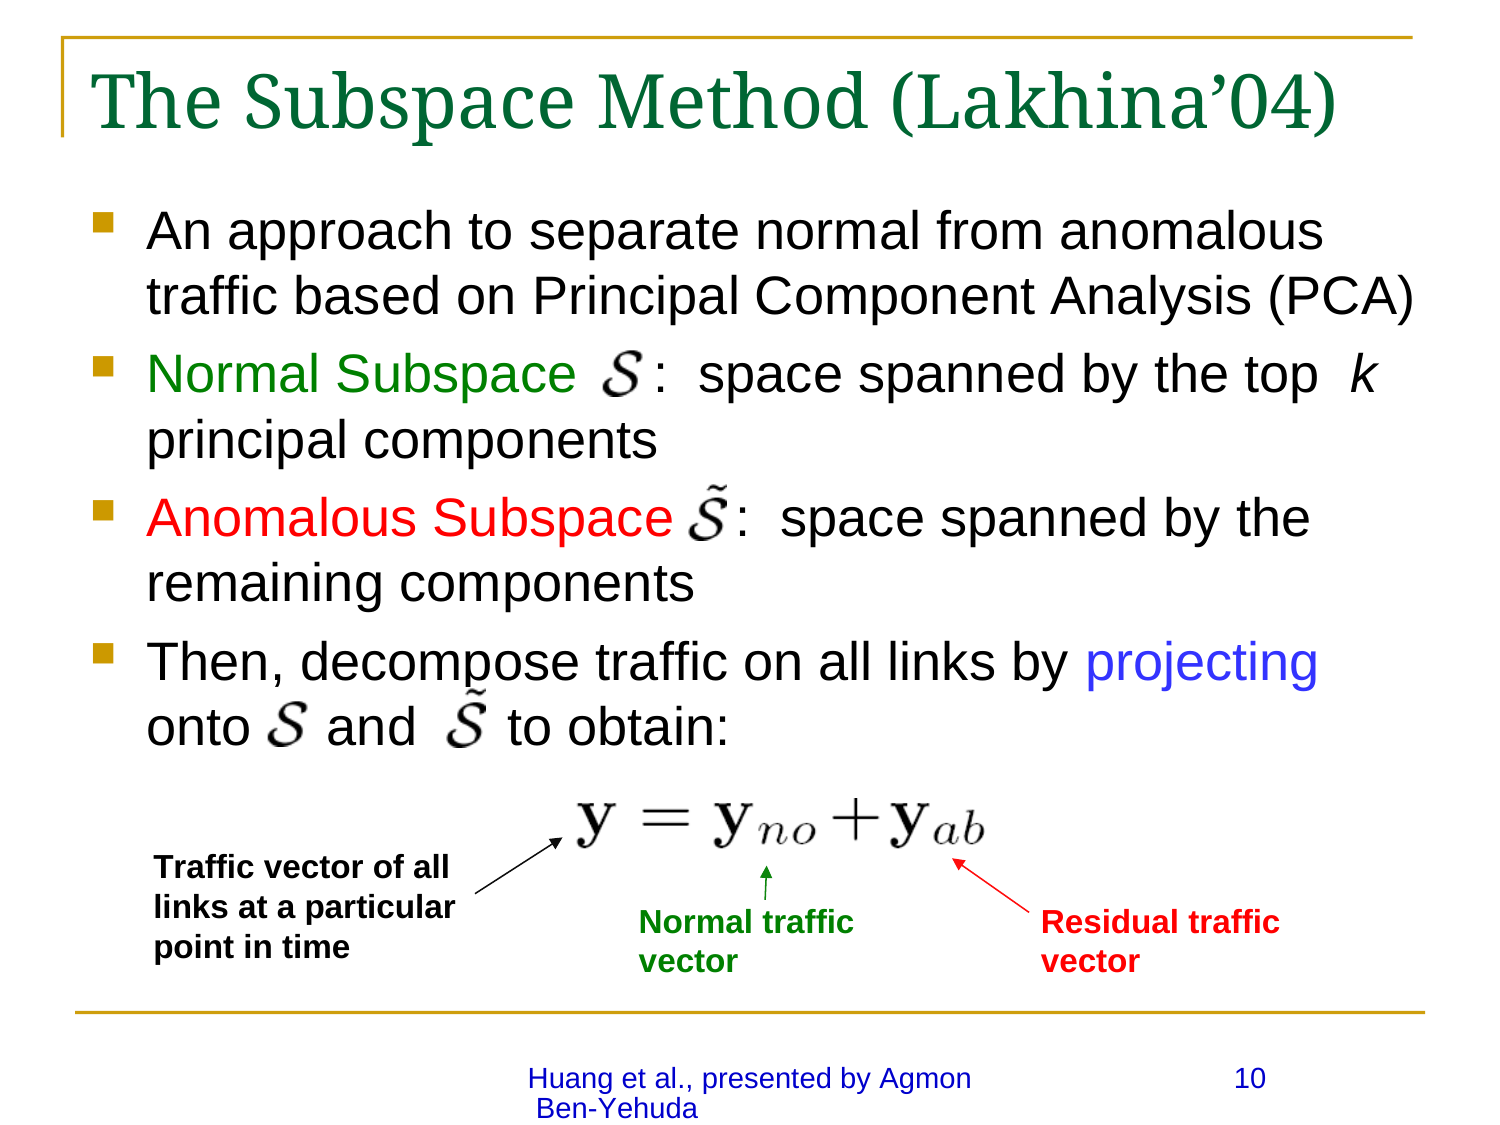

# The Subspace Method (Lakhina’04)
Say: An centralied approach based on PCA: Lakhina 2004 develop PCA: High dim projected down to low dim, looked at the residual traffic. For detail, see their paper.
An approach to separate normal from anomalous traffic based on Principal Component Analysis (PCA)
Normal Subspace : space spanned by the top k principal components
Anomalous Subspace : space spanned by the remaining components
Then, decompose traffic on all links by projecting onto and to obtain:
Traffic vector of all
links at a particular
point in time
Normal traffic
vector
Residual traffic
vector
Huang et al., presented by Agmon Ben-Yehuda
10
[3] Lakhina et al. Diagnosing Network-Wide Traffic Anomalies. In ACM SIGCOMM (2004).
[4] Zhang et al. Network Anomography, In IMC (2005).